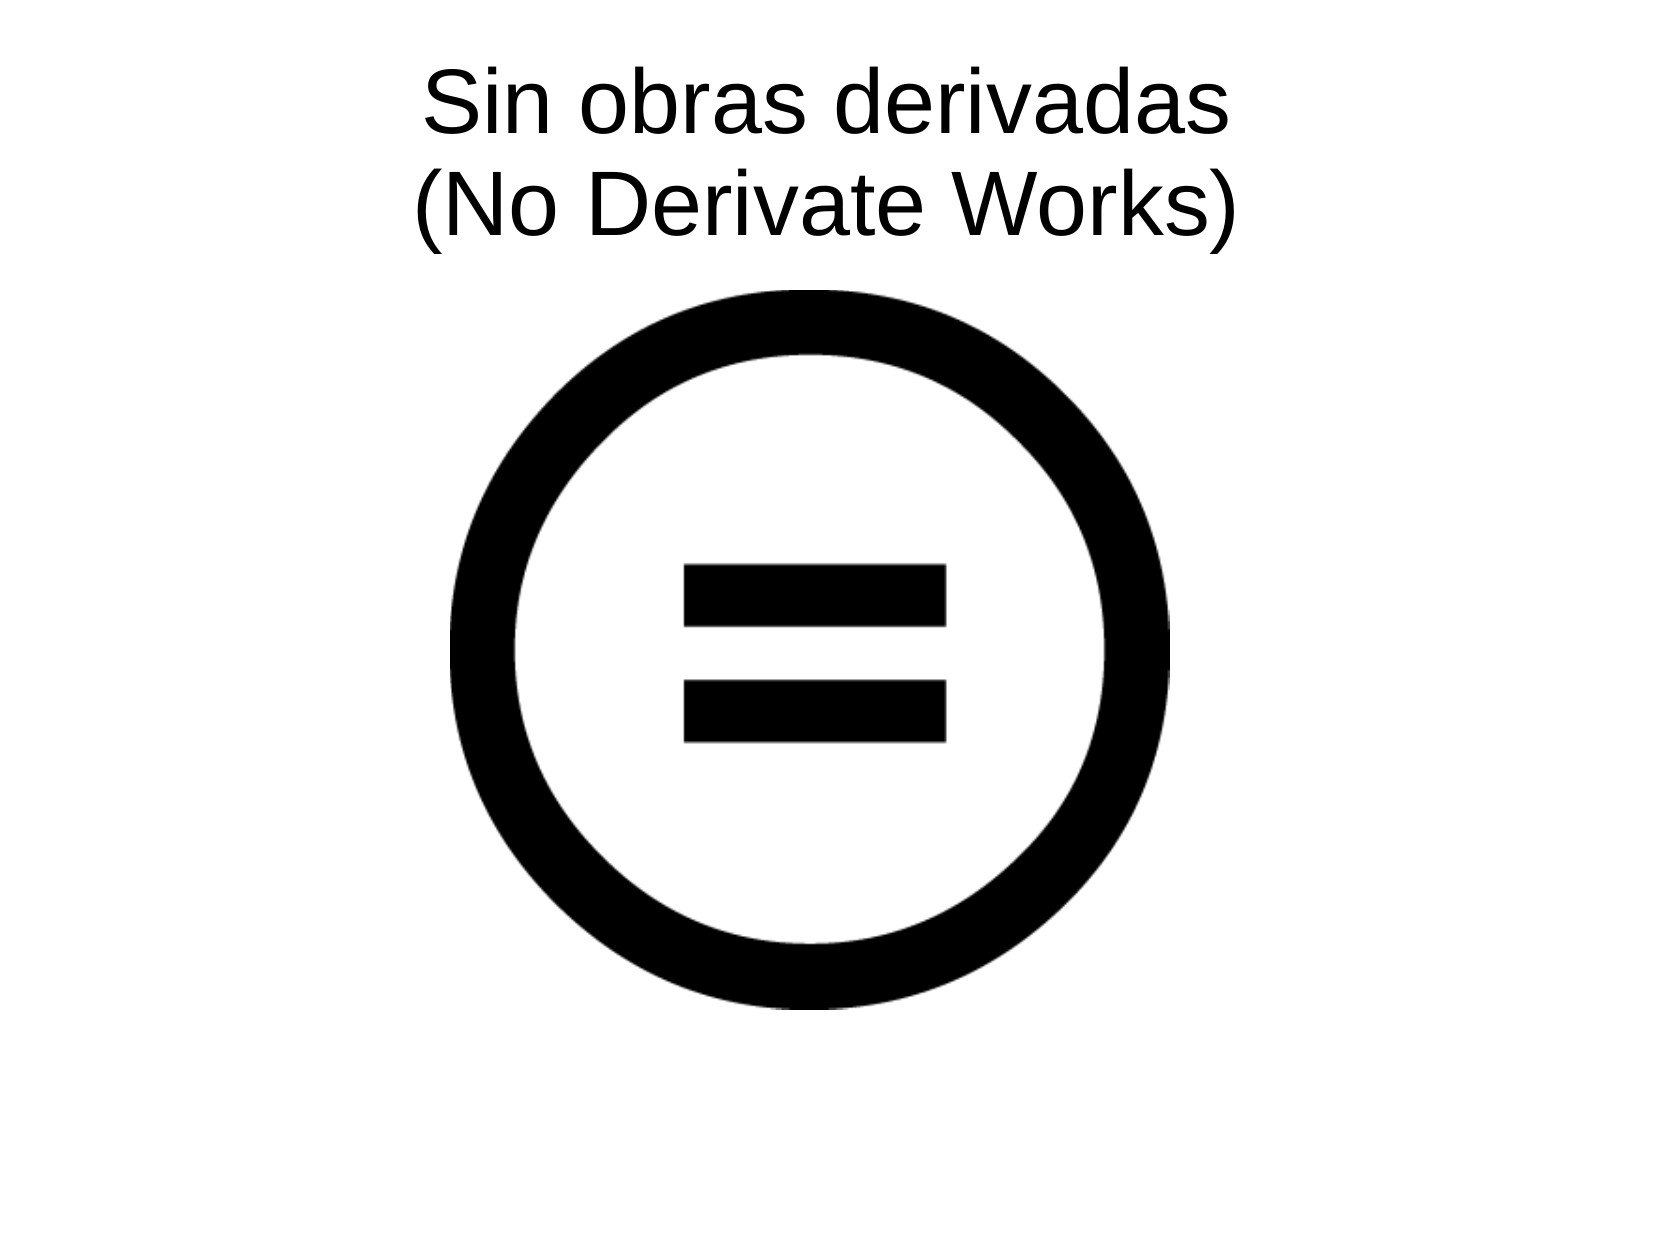

# Sin obras derivadas (No Derivate Works)